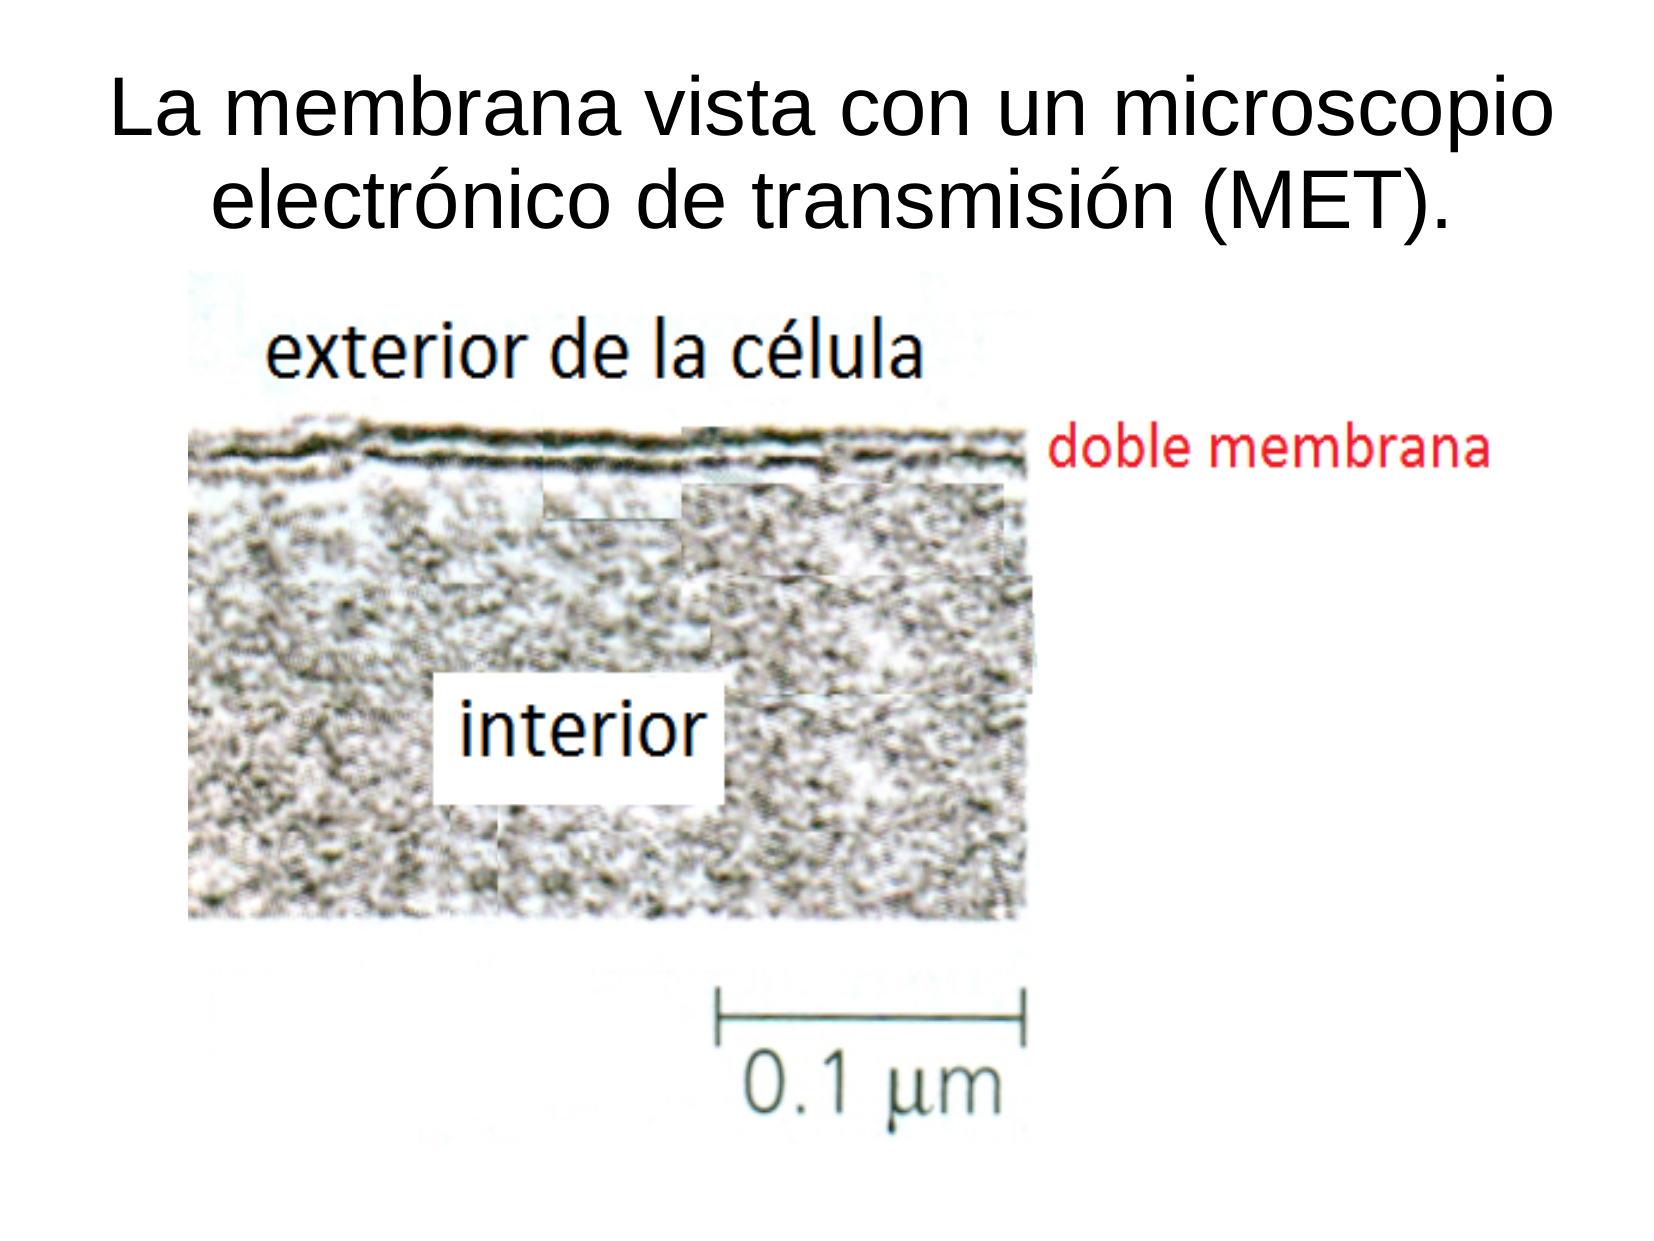

# La membrana vista con un microscopio electrónico de transmisión (MET).